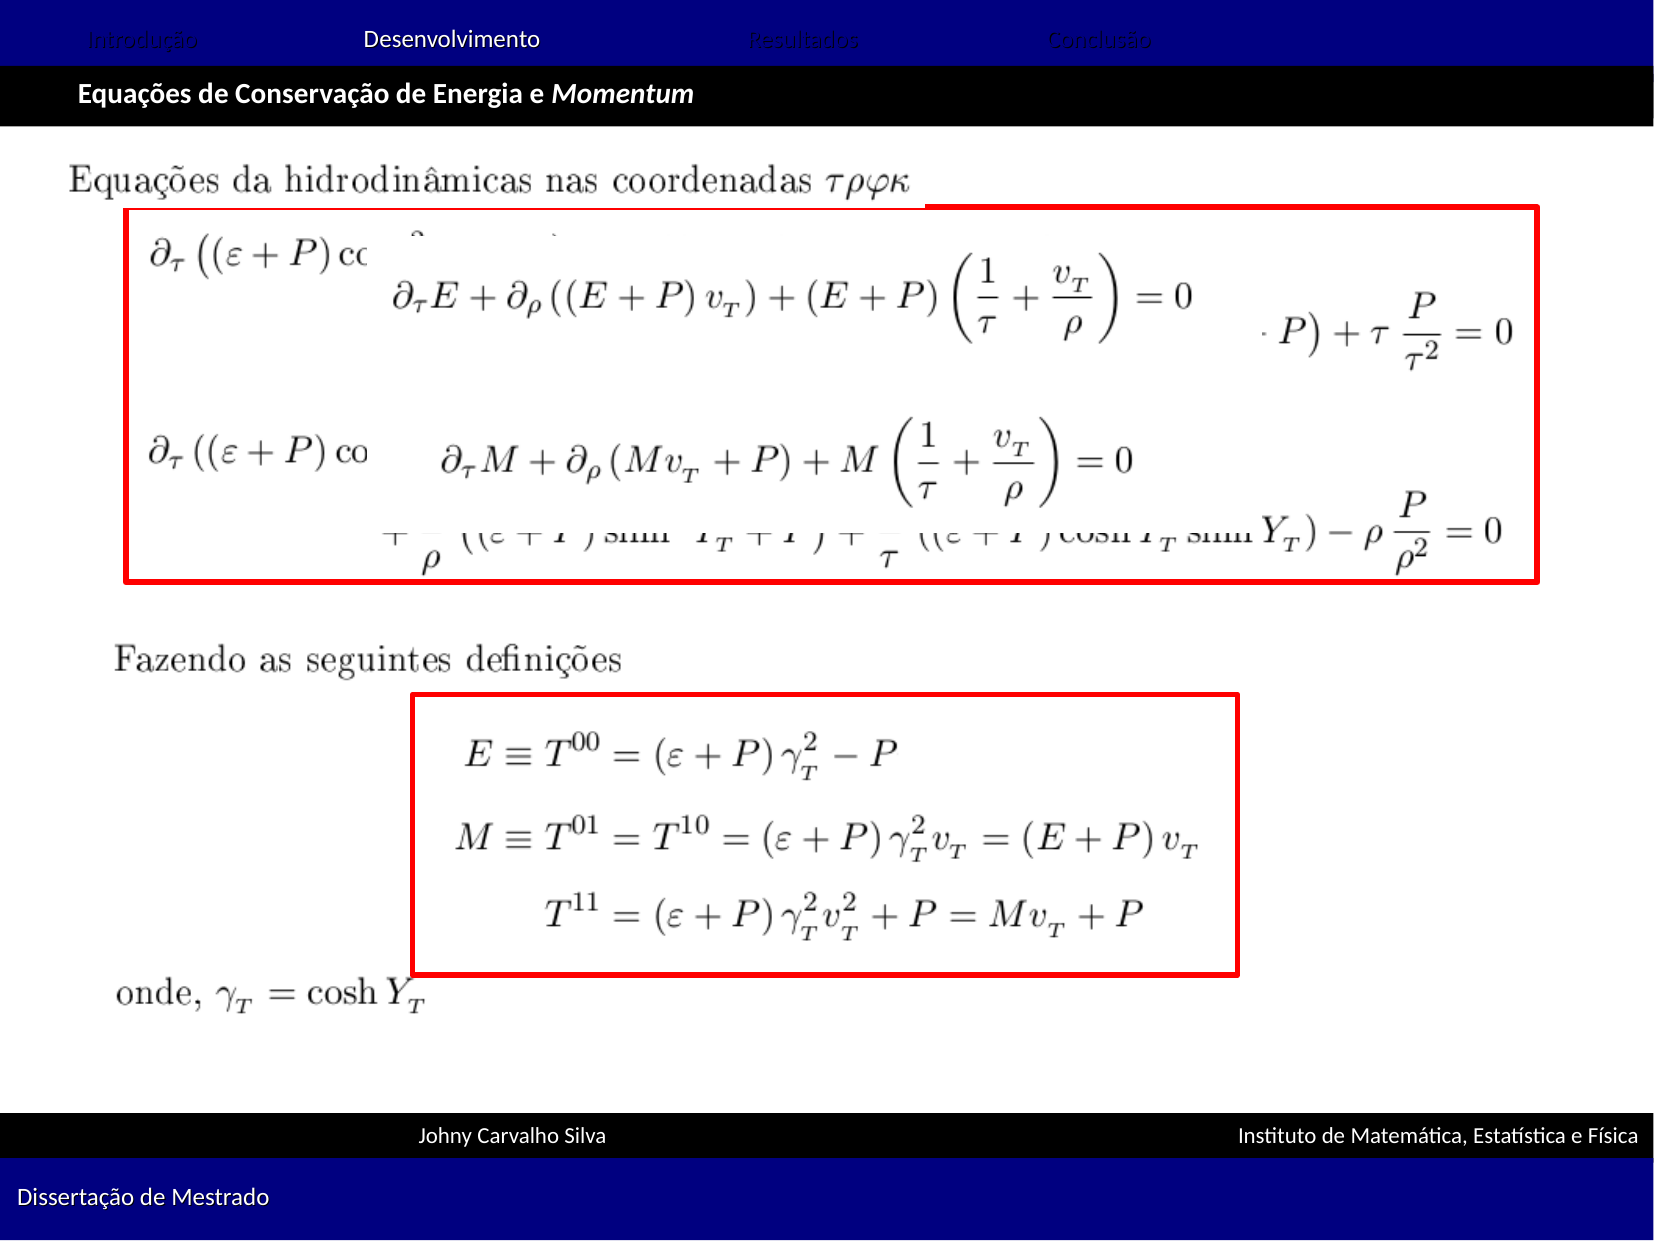

Introdução Desenvolvimento Resultados Conclusão
 Equações de Conservação de Energia e Momentum
# Johny Carvalho Silva Instituto de Matemática, Estatística e Física
 Dissertação de Mestrado